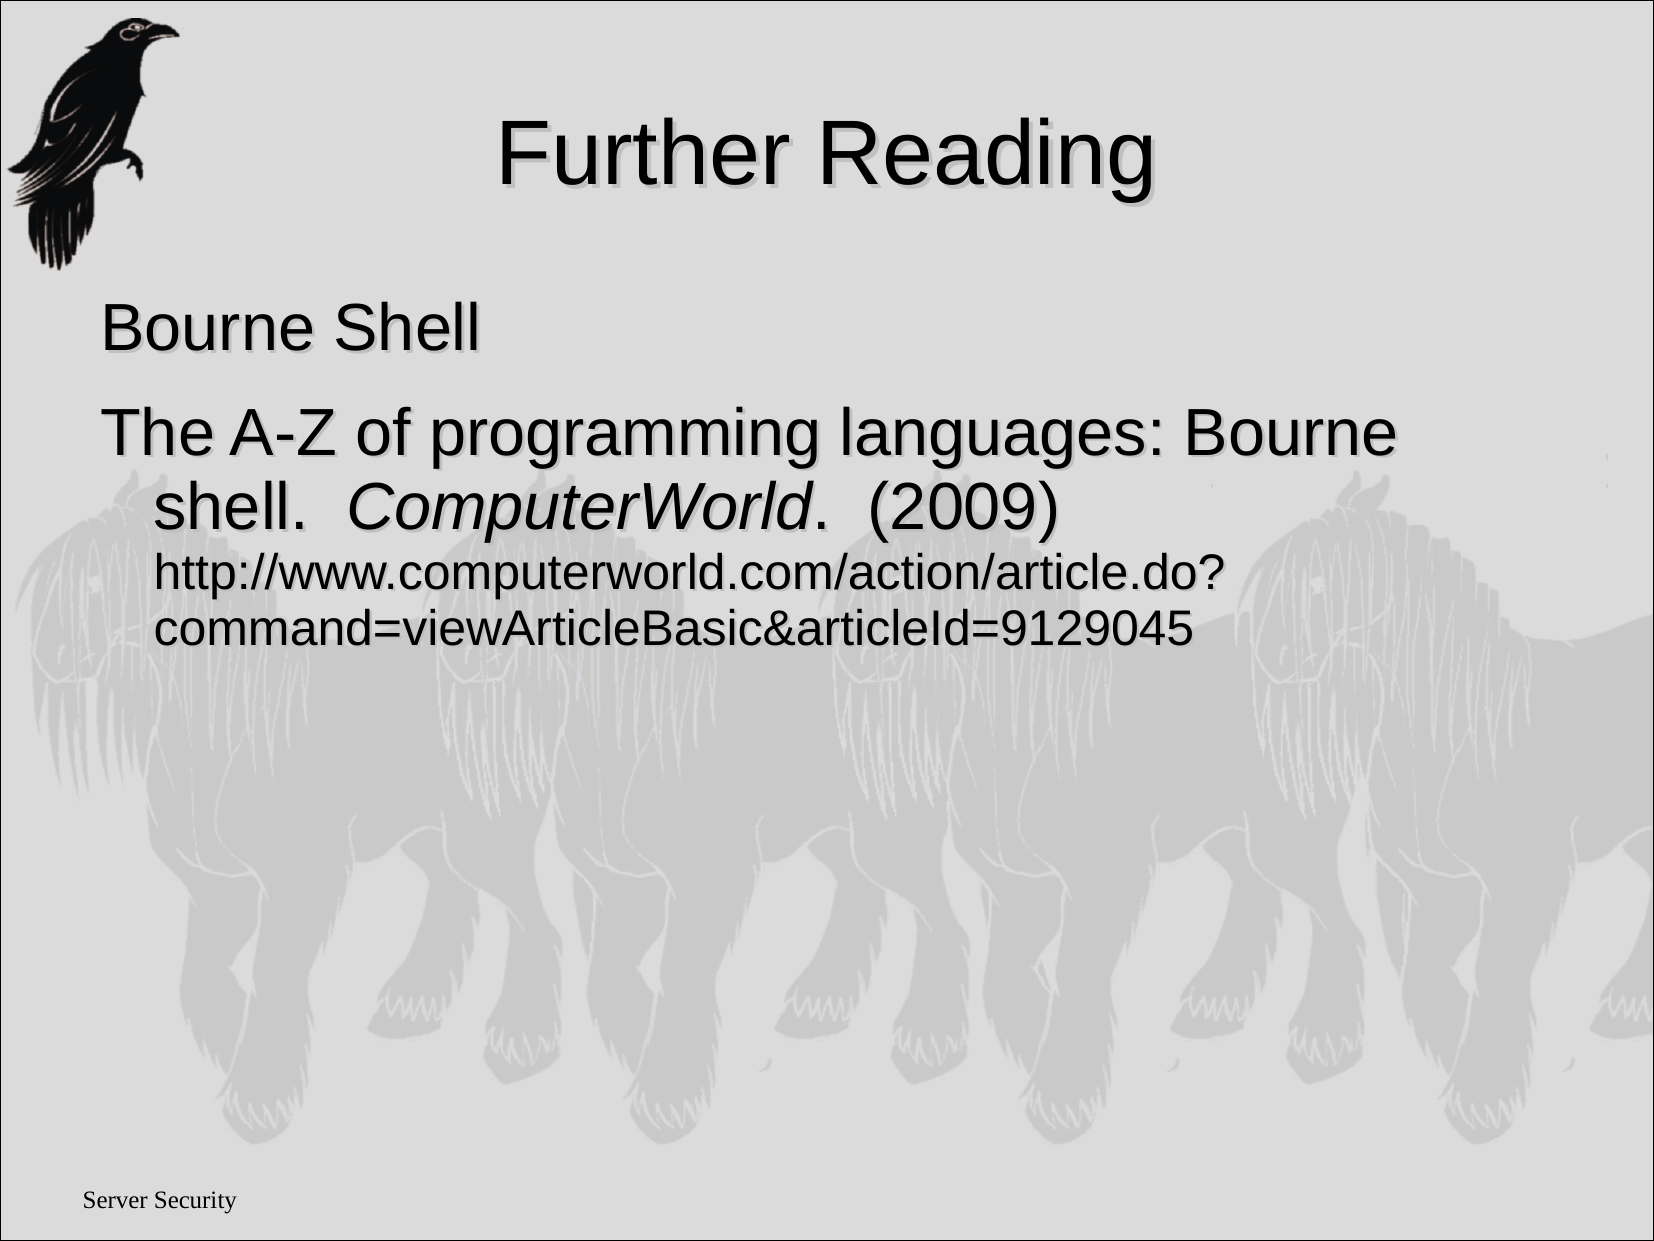

# Further Reading
Bourne Shell
The A-Z of programming languages: Bourne shell. ComputerWorld. (2009) http://www.computerworld.com/action/article.do?command=viewArticleBasic&articleId=9129045